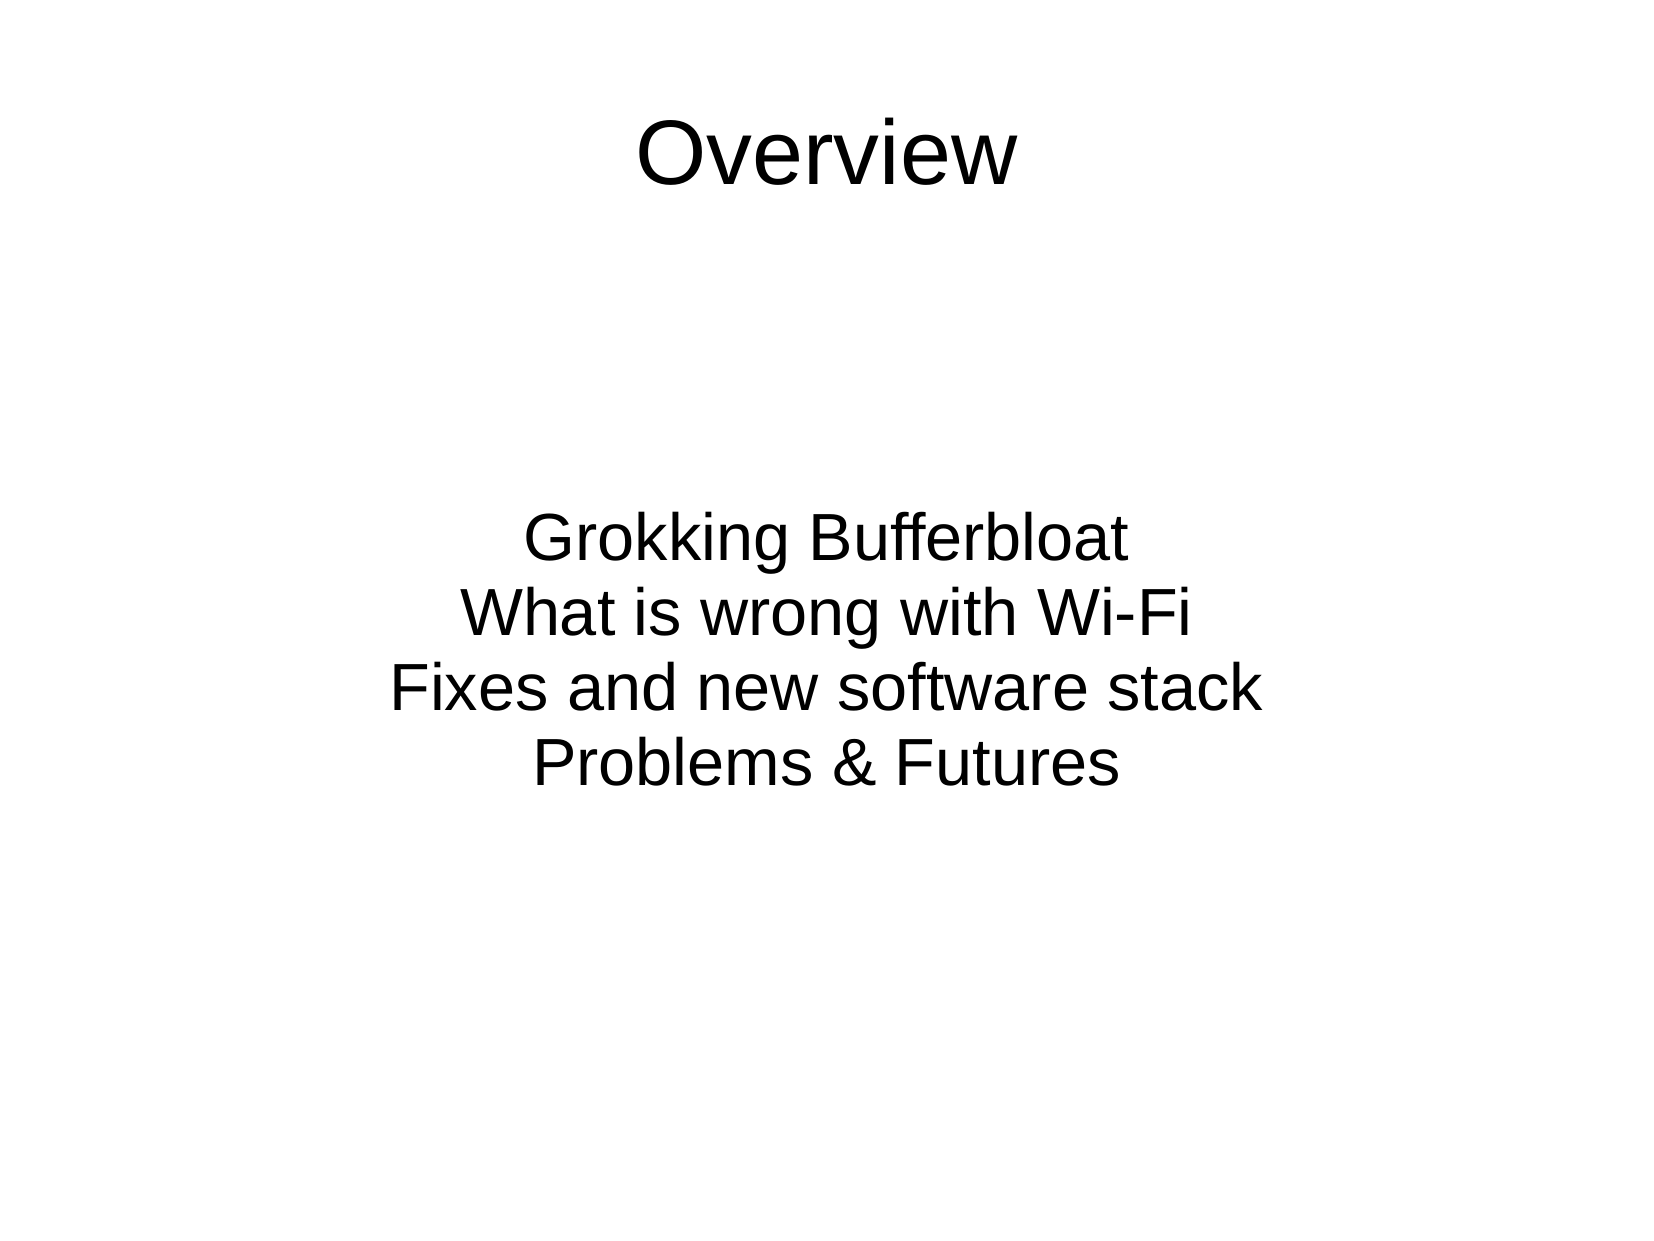

# Overview
Grokking Bufferbloat
What is wrong with Wi-Fi
Fixes and new software stack
Problems & Futures